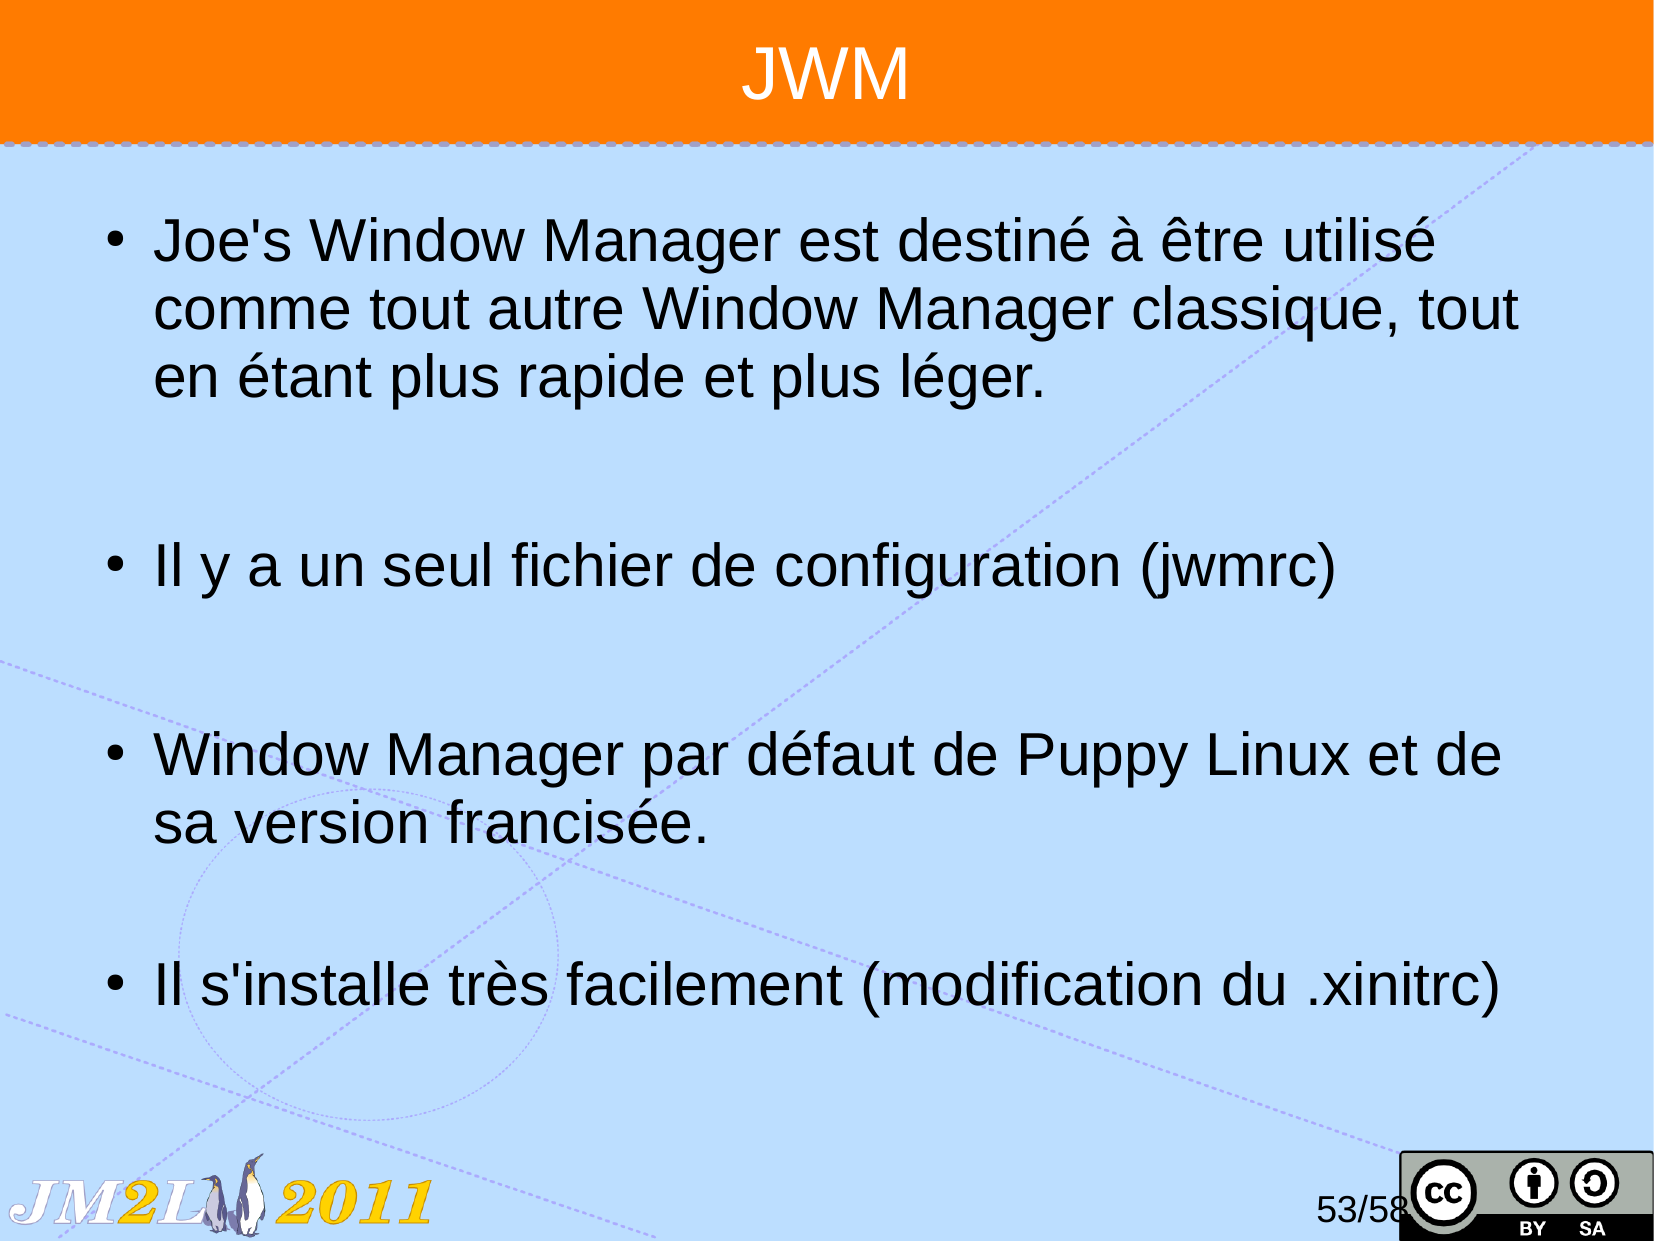

# JWM
Joe's Window Manager est destiné à être utilisé comme tout autre Window Manager classique, tout en étant plus rapide et plus léger.
Il y a un seul fichier de configuration (jwmrc)
Window Manager par défaut de Puppy Linux et de sa version francisée.
Il s'installe très facilement (modification du .xinitrc)